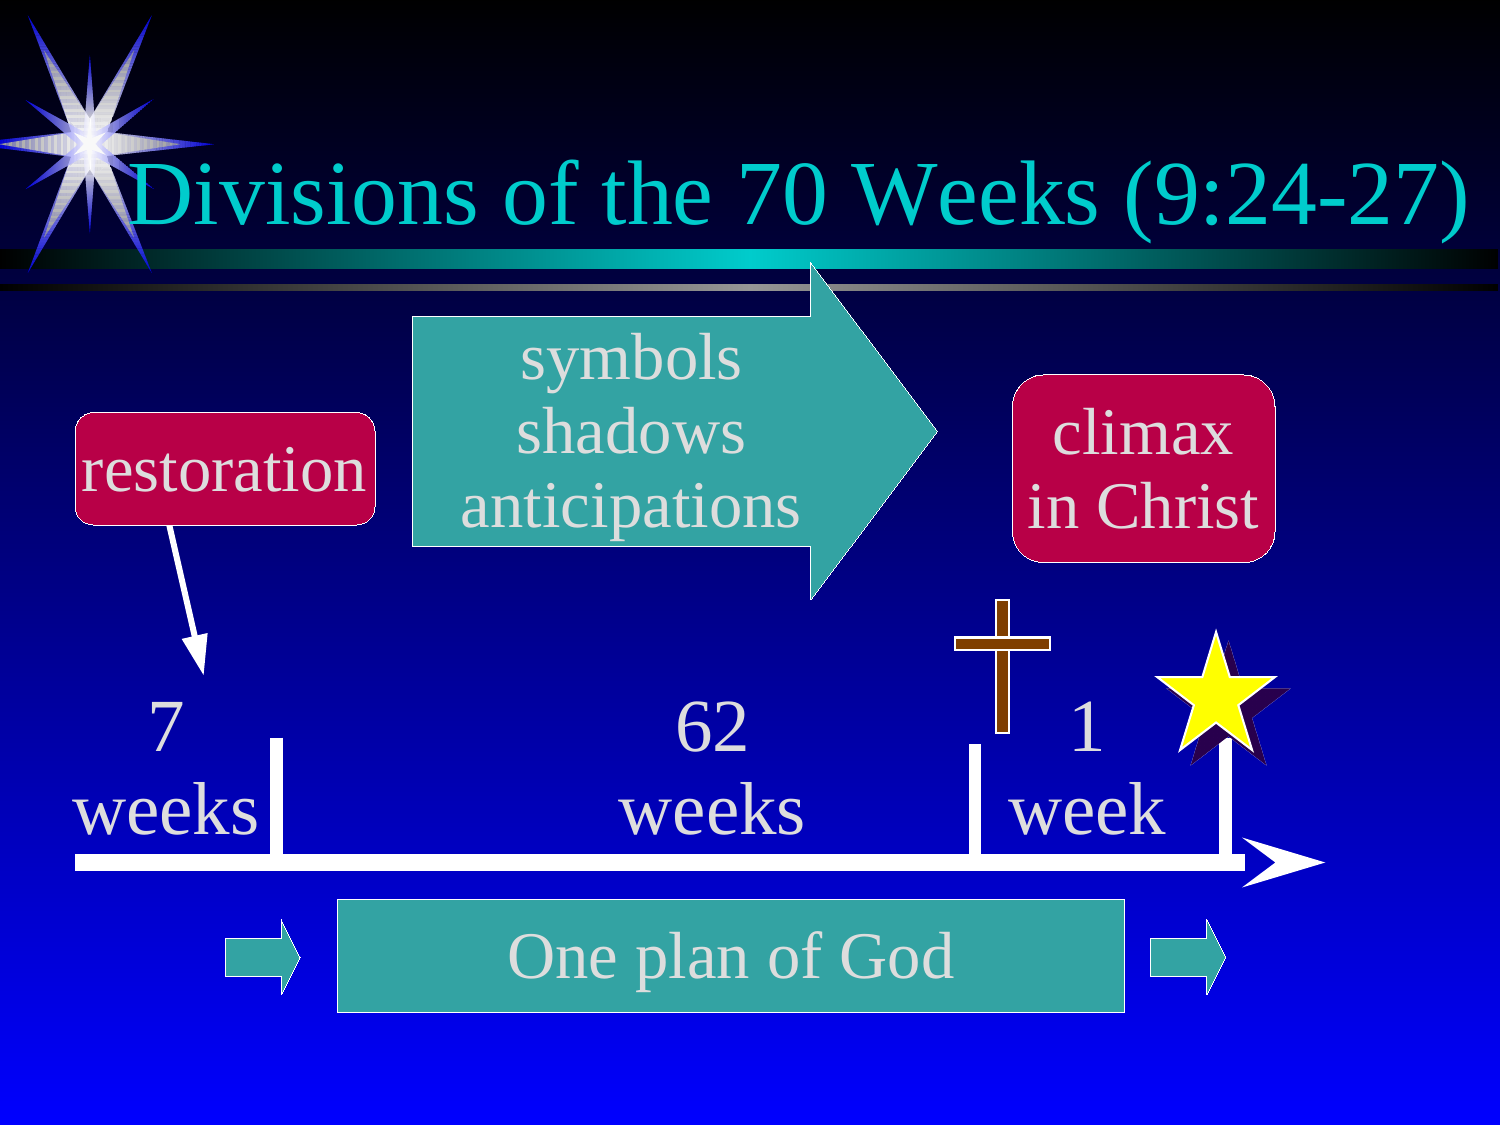

# Divisions of the 70 Weeks (9:24-27)
symbols
shadows
anticipations
climax
in Christ
restoration
7
weeks
62
weeks
1
week
One plan of God